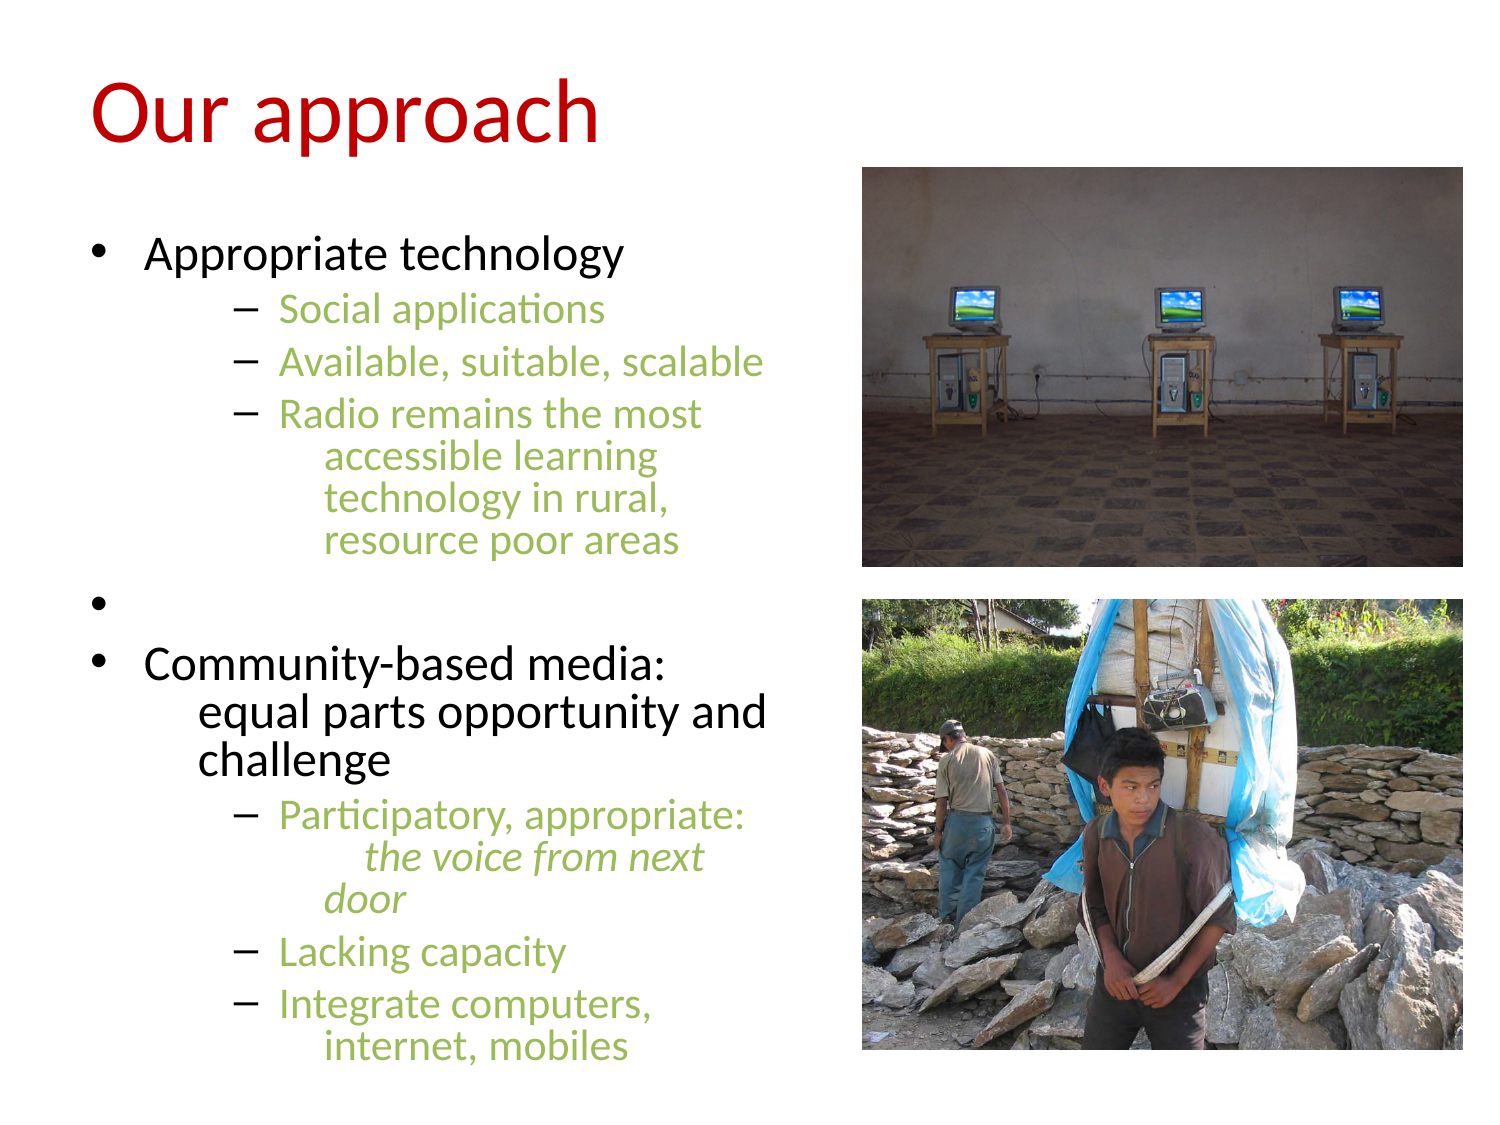

# Our approach
Appropriate technology
Social applications
Available, suitable, scalable
Radio remains the most accessible learning technology in rural, resource poor areas
Community-based media: equal parts opportunity and challenge
Participatory, appropriate: the voice from next door
Lacking capacity
Integrate computers, internet, mobiles